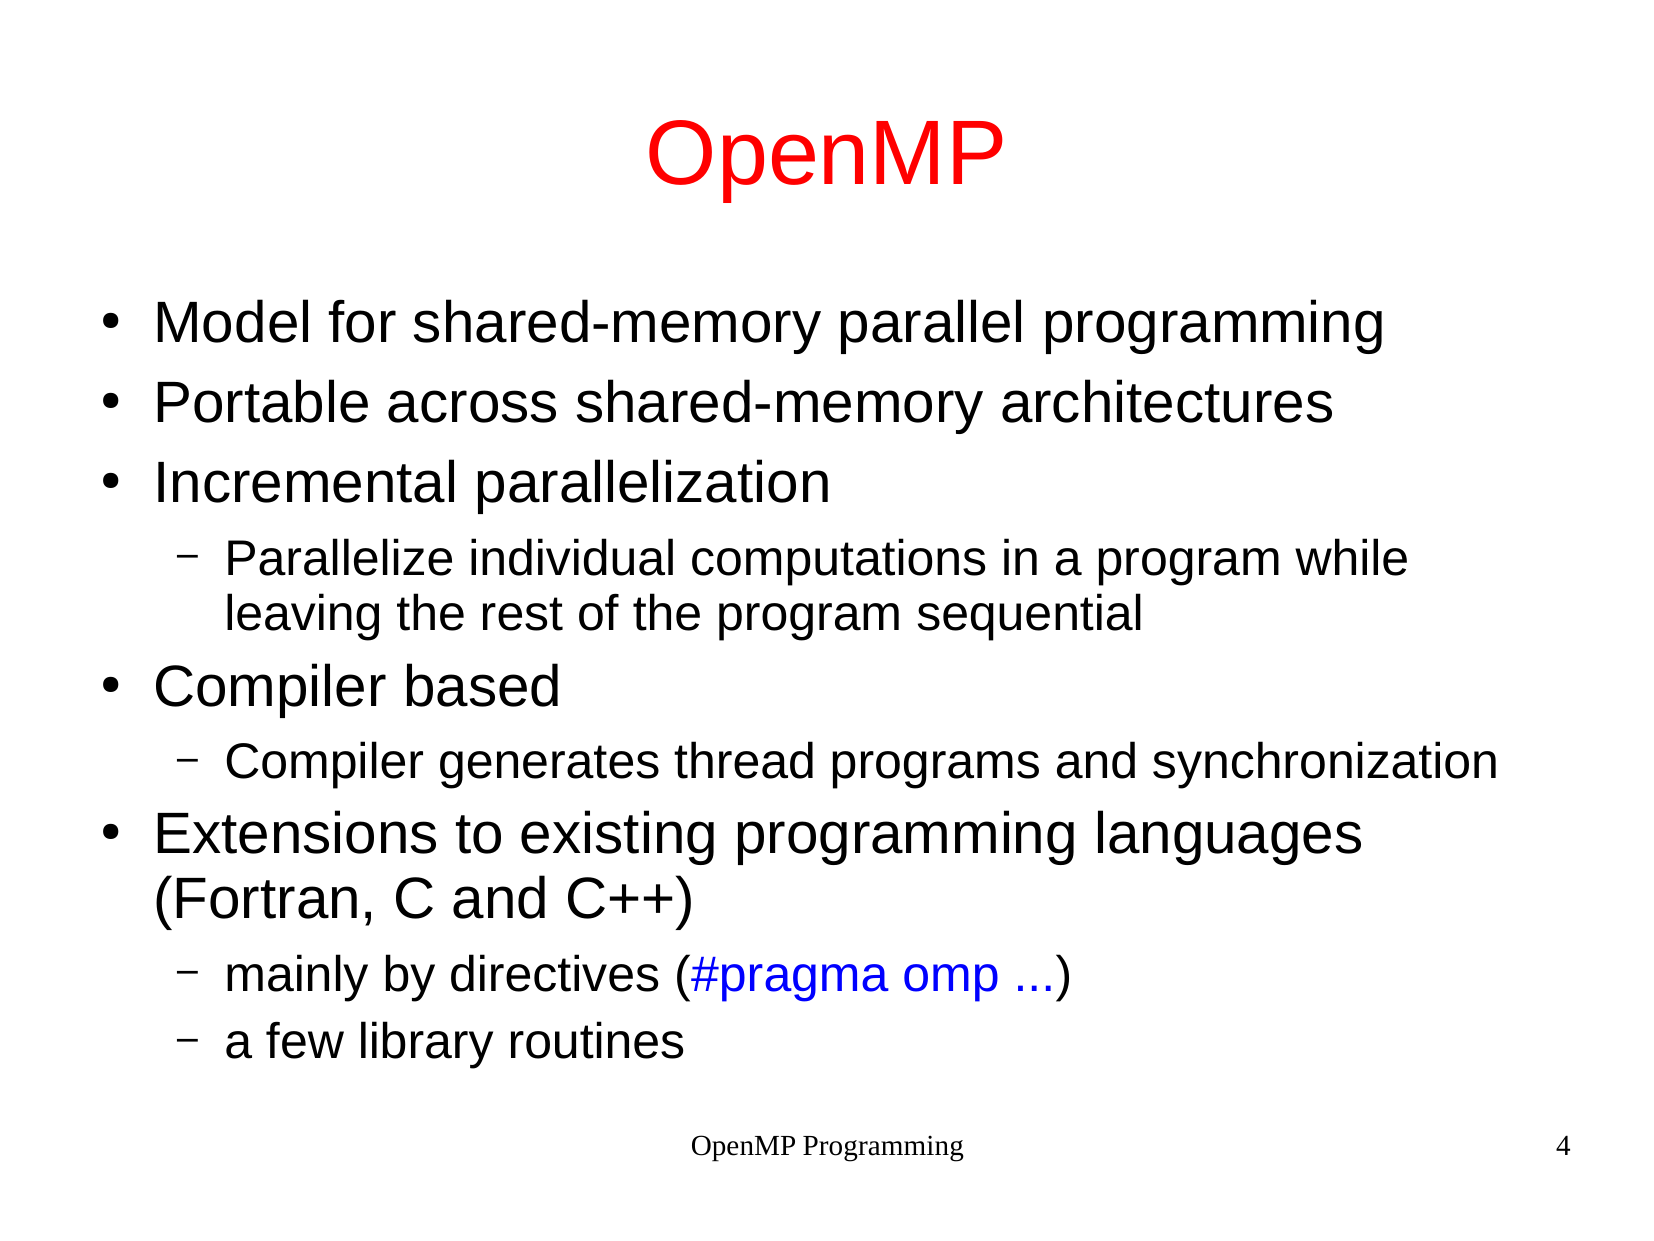

# OpenMP
Model for shared-memory parallel programming
Portable across shared-memory architectures
Incremental parallelization
Parallelize individual computations in a program while leaving the rest of the program sequential
Compiler based
Compiler generates thread programs and synchronization
Extensions to existing programming languages (Fortran, C and C++)
mainly by directives (#pragma omp ...)
a few library routines
OpenMP Programming
4